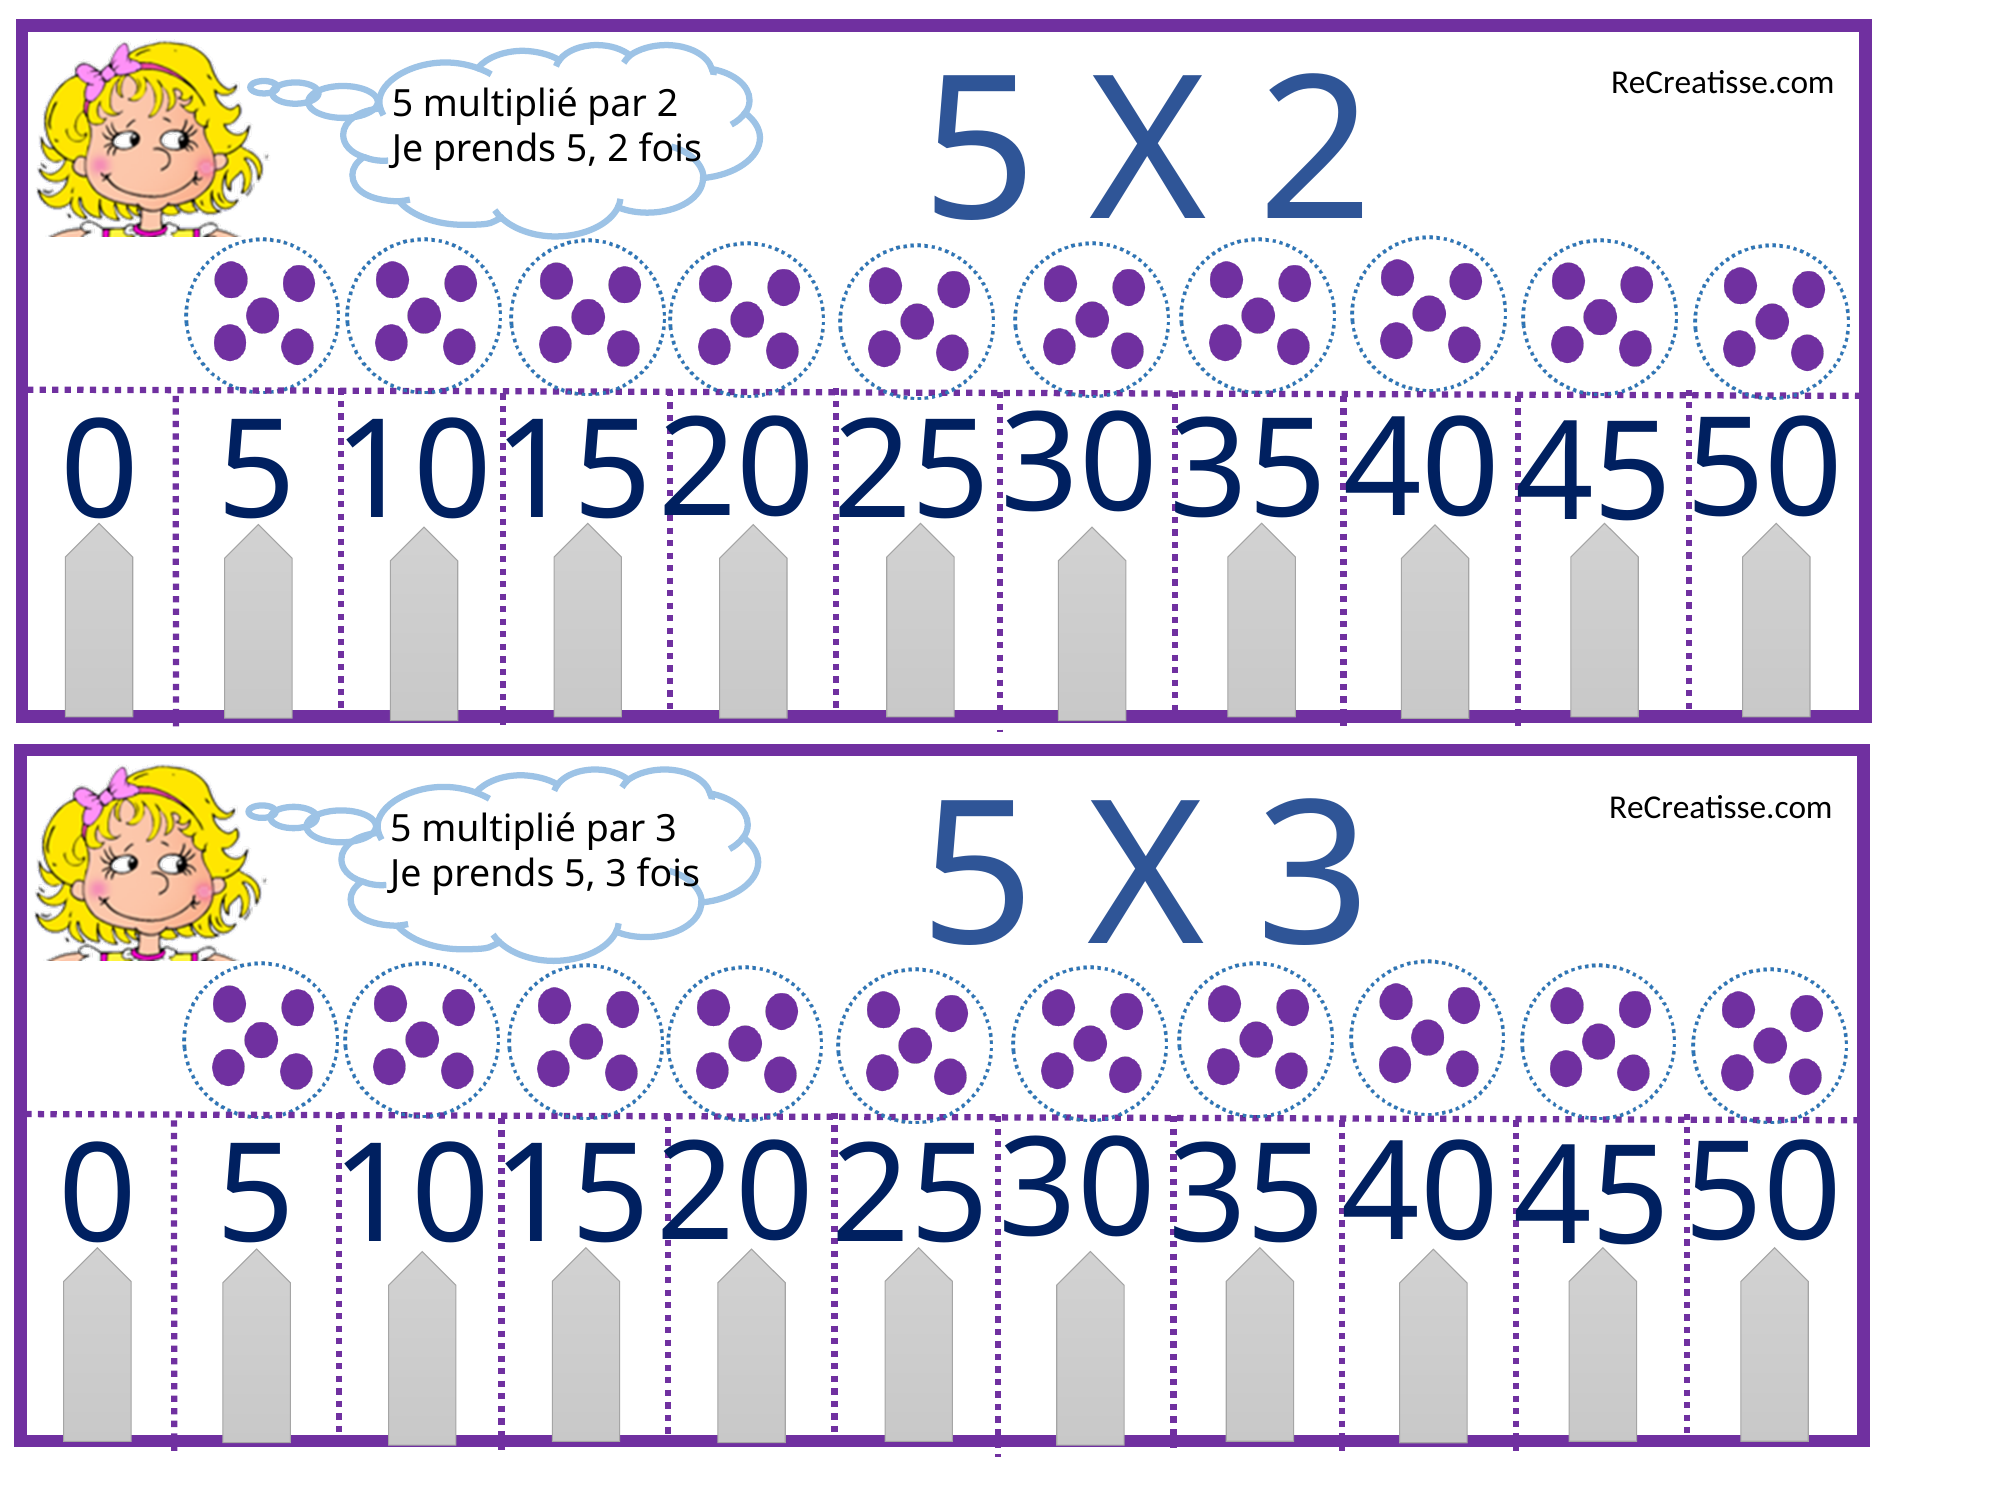

5 X 2
ReCreatisse.com
5 multiplié par 2
Je prends 5, 2 fois
30
20
40
50
35
0
5
10
15
25
45
5 X 3
ReCreatisse.com
5 multiplié par 3
Je prends 5, 3 fois
30
20
40
50
35
0
5
10
15
25
45